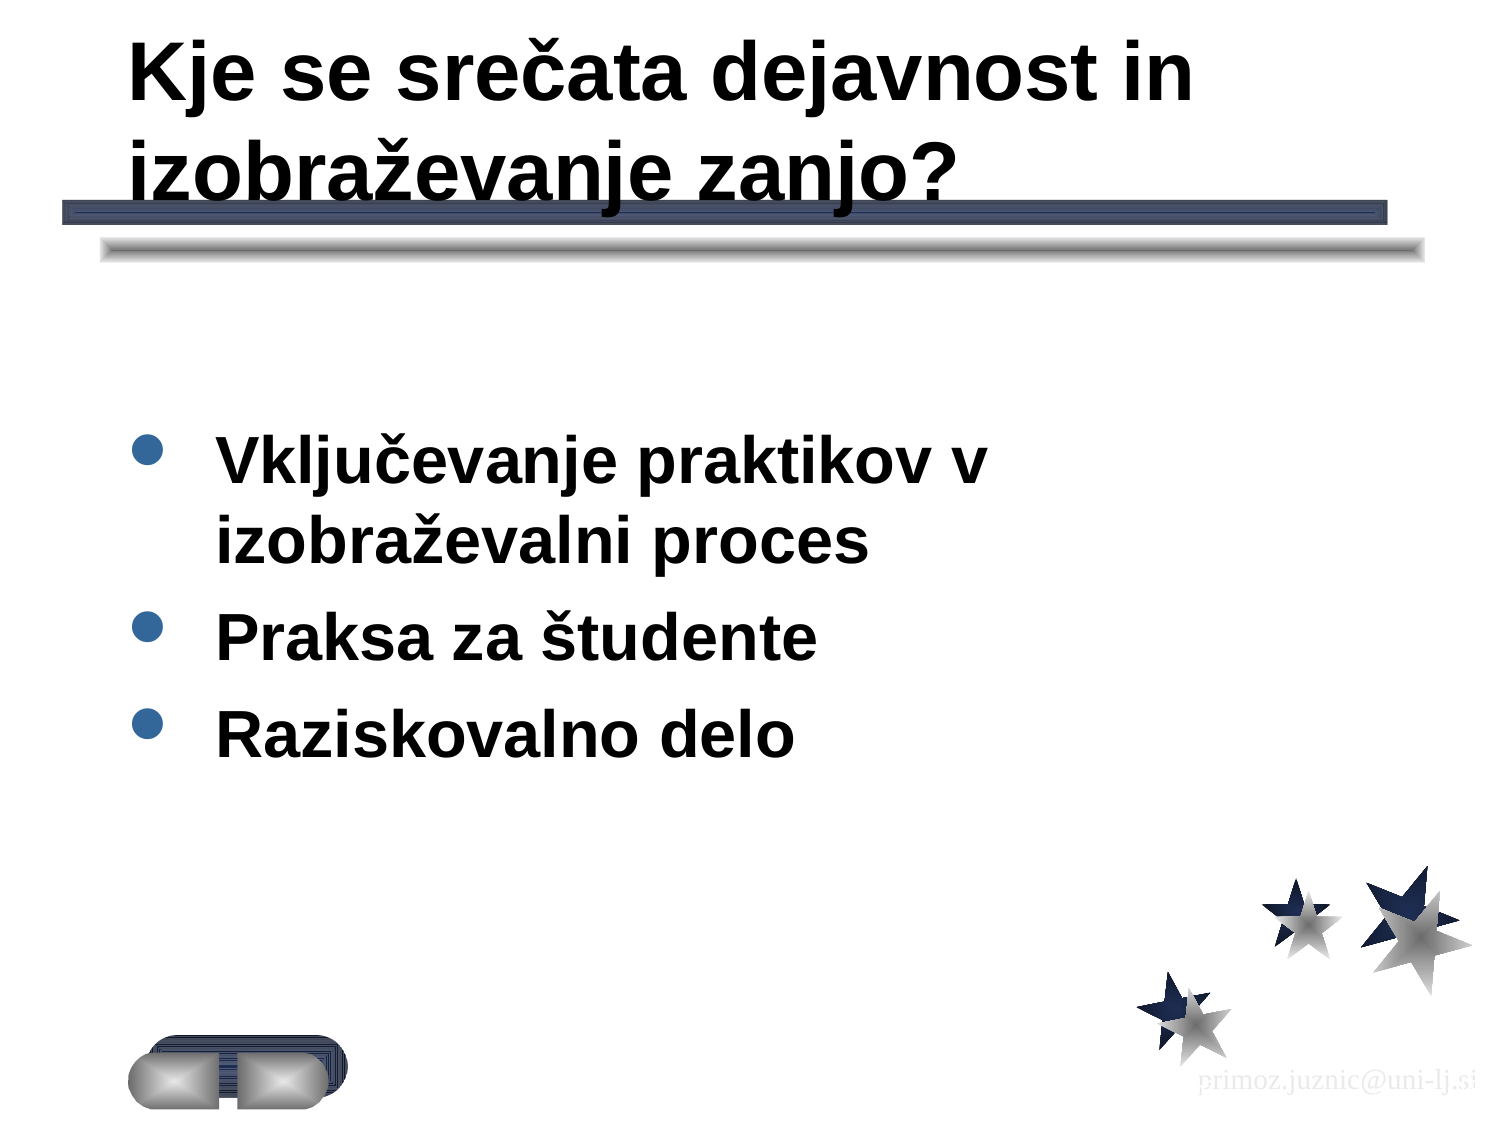

# Kje se srečata dejavnost in izobraževanje zanjo?
Vključevanje praktikov v izobraževalni proces
Praksa za študente
Raziskovalno delo
Primoz Juznic, BINK, FF, Univerza v Ljubljani